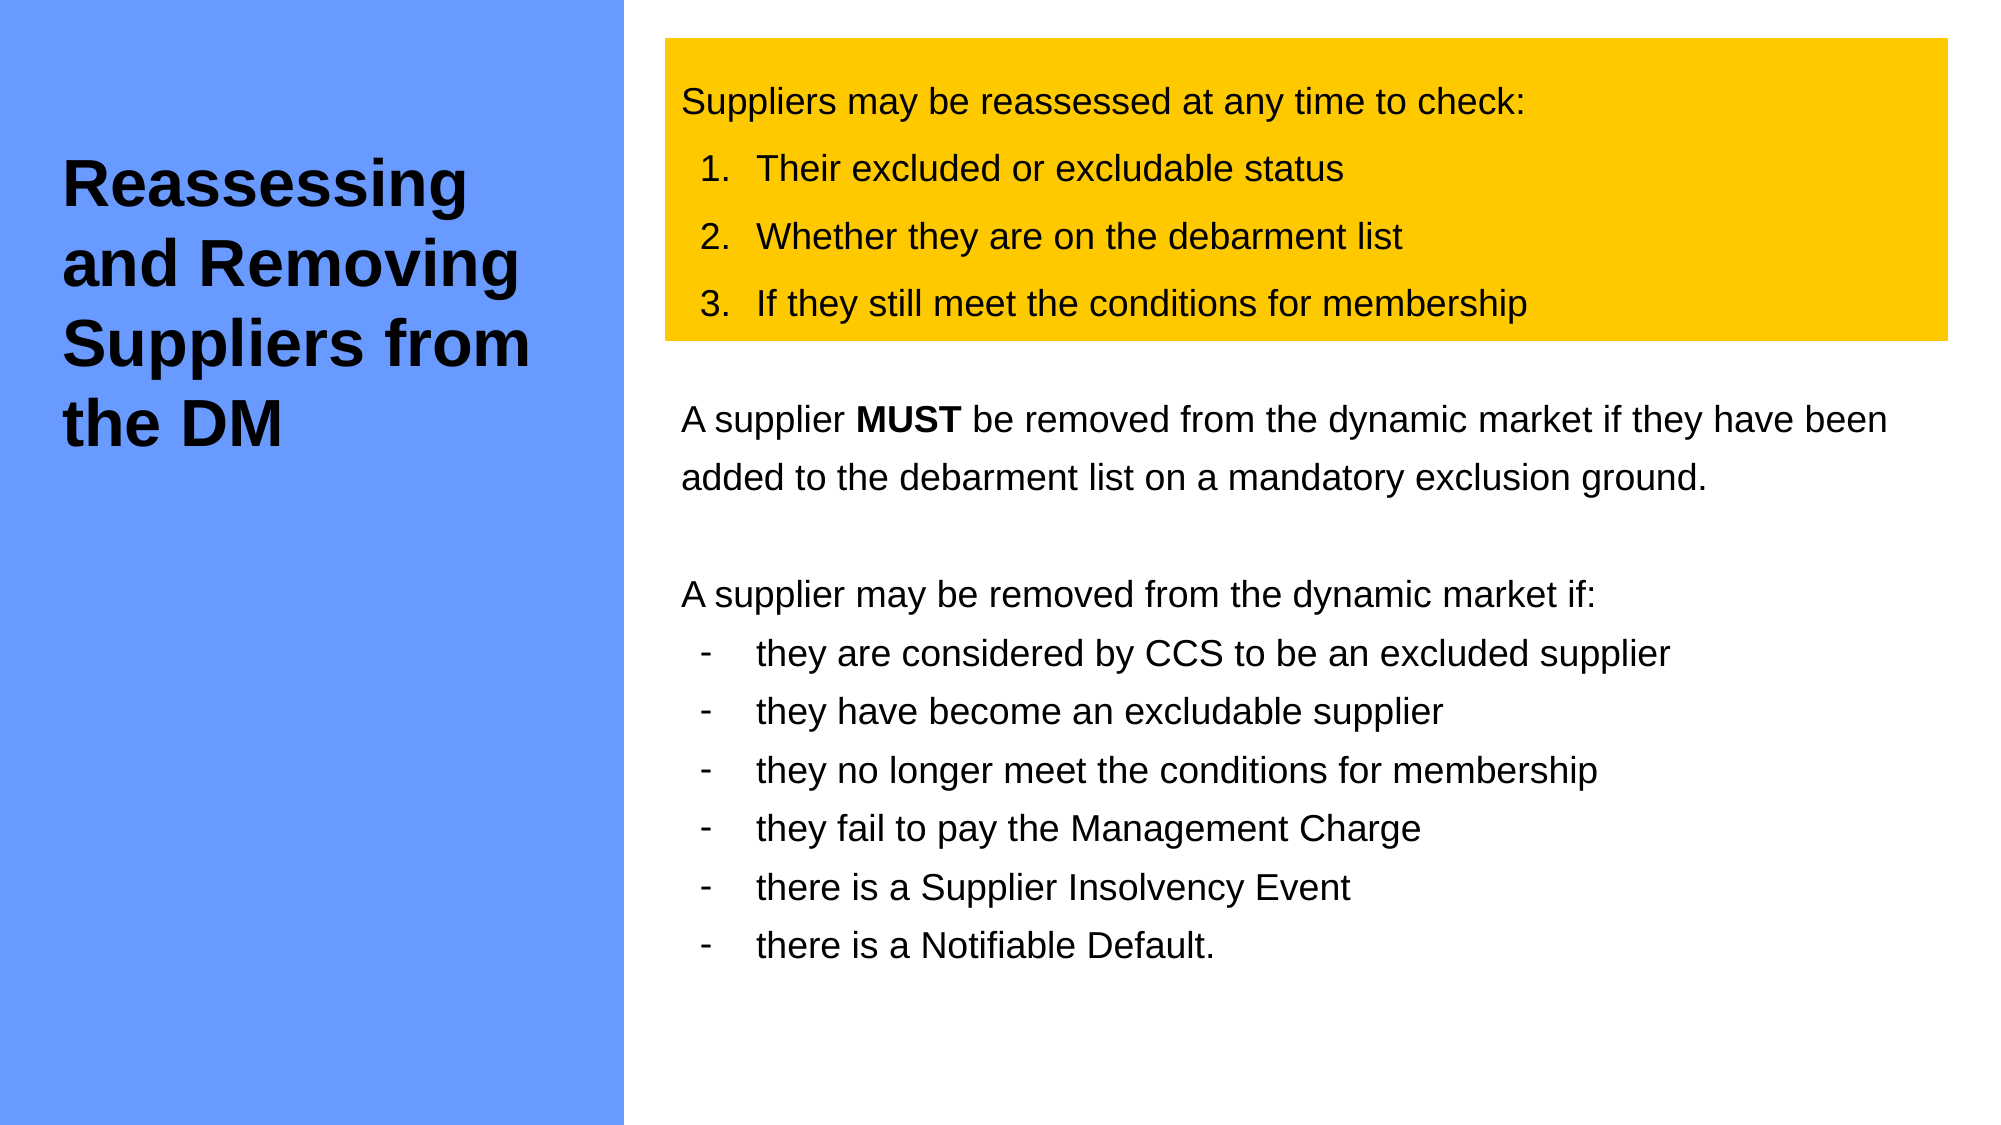

Suppliers may be reassessed at any time to check:
Their excluded or excludable status
Whether they are on the debarment list
If they still meet the conditions for membership
# Reassessing and Removing Suppliers from the DM
A supplier MUST be removed from the dynamic market if they have been added to the debarment list on a mandatory exclusion ground.
A supplier may be removed from the dynamic market if:
they are considered by CCS to be an excluded supplier
they have become an excludable supplier
they no longer meet the conditions for membership
they fail to pay the Management Charge
there is a Supplier Insolvency Event
there is a Notifiable Default.